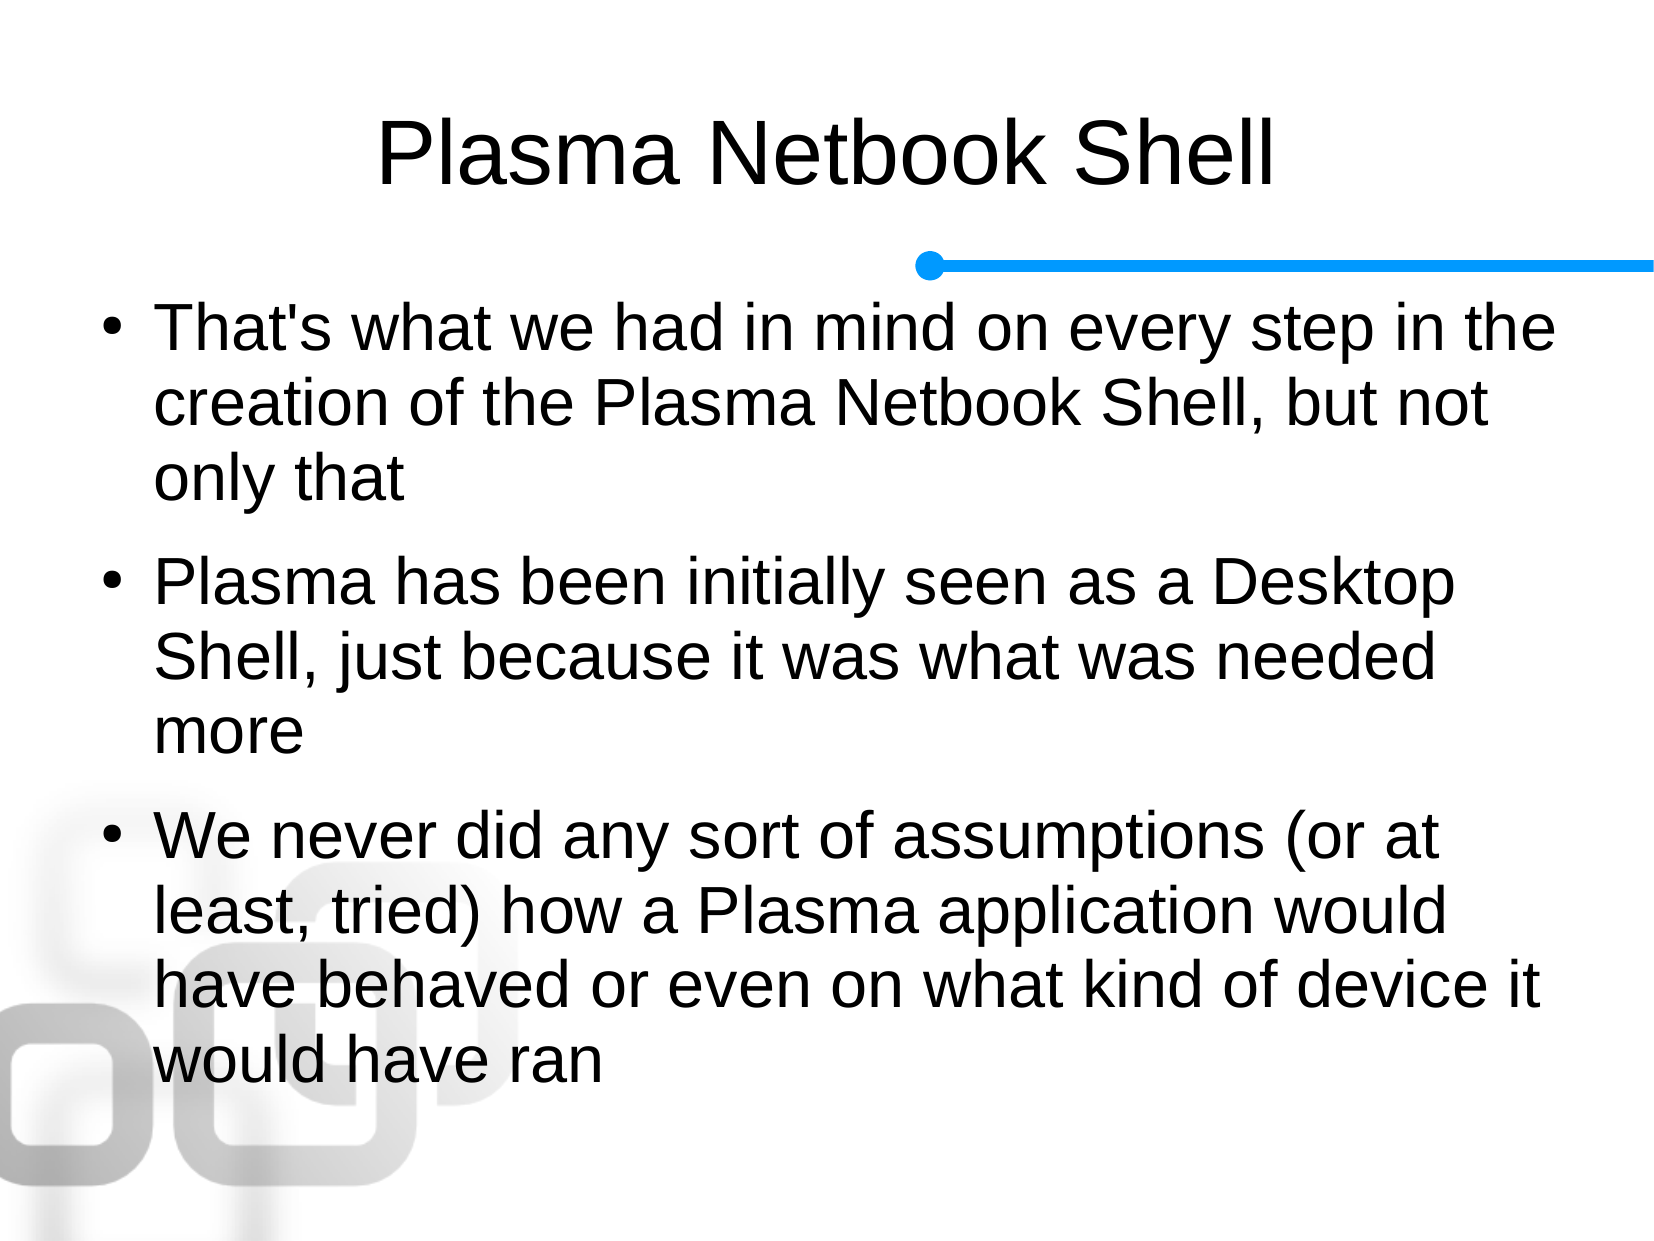

# Plasma Netbook Shell
That's what we had in mind on every step in the creation of the Plasma Netbook Shell, but not only that
Plasma has been initially seen as a Desktop Shell, just because it was what was needed more
We never did any sort of assumptions (or at least, tried) how a Plasma application would have behaved or even on what kind of device it would have ran